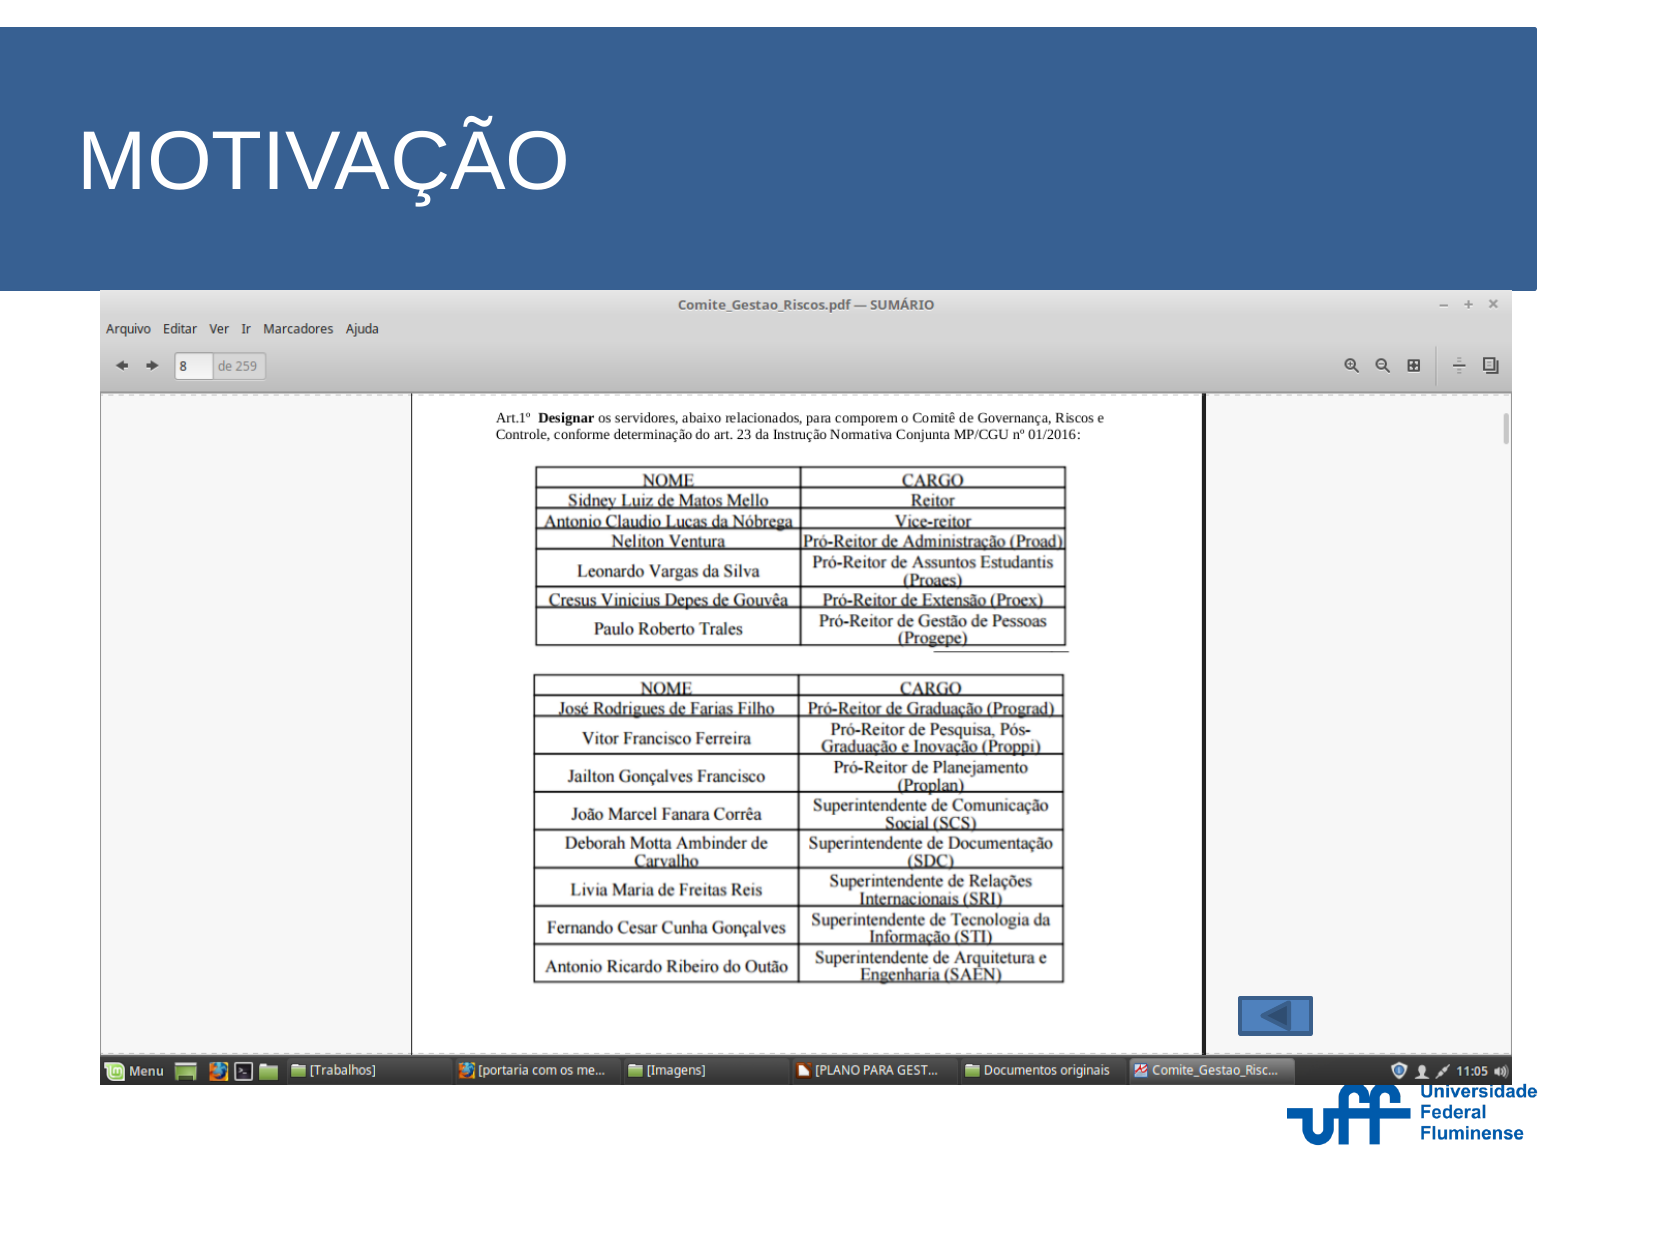

MOTIVAÇÃO
ETAPAS DO PLANO
DE GESTÃO DE RISCOS